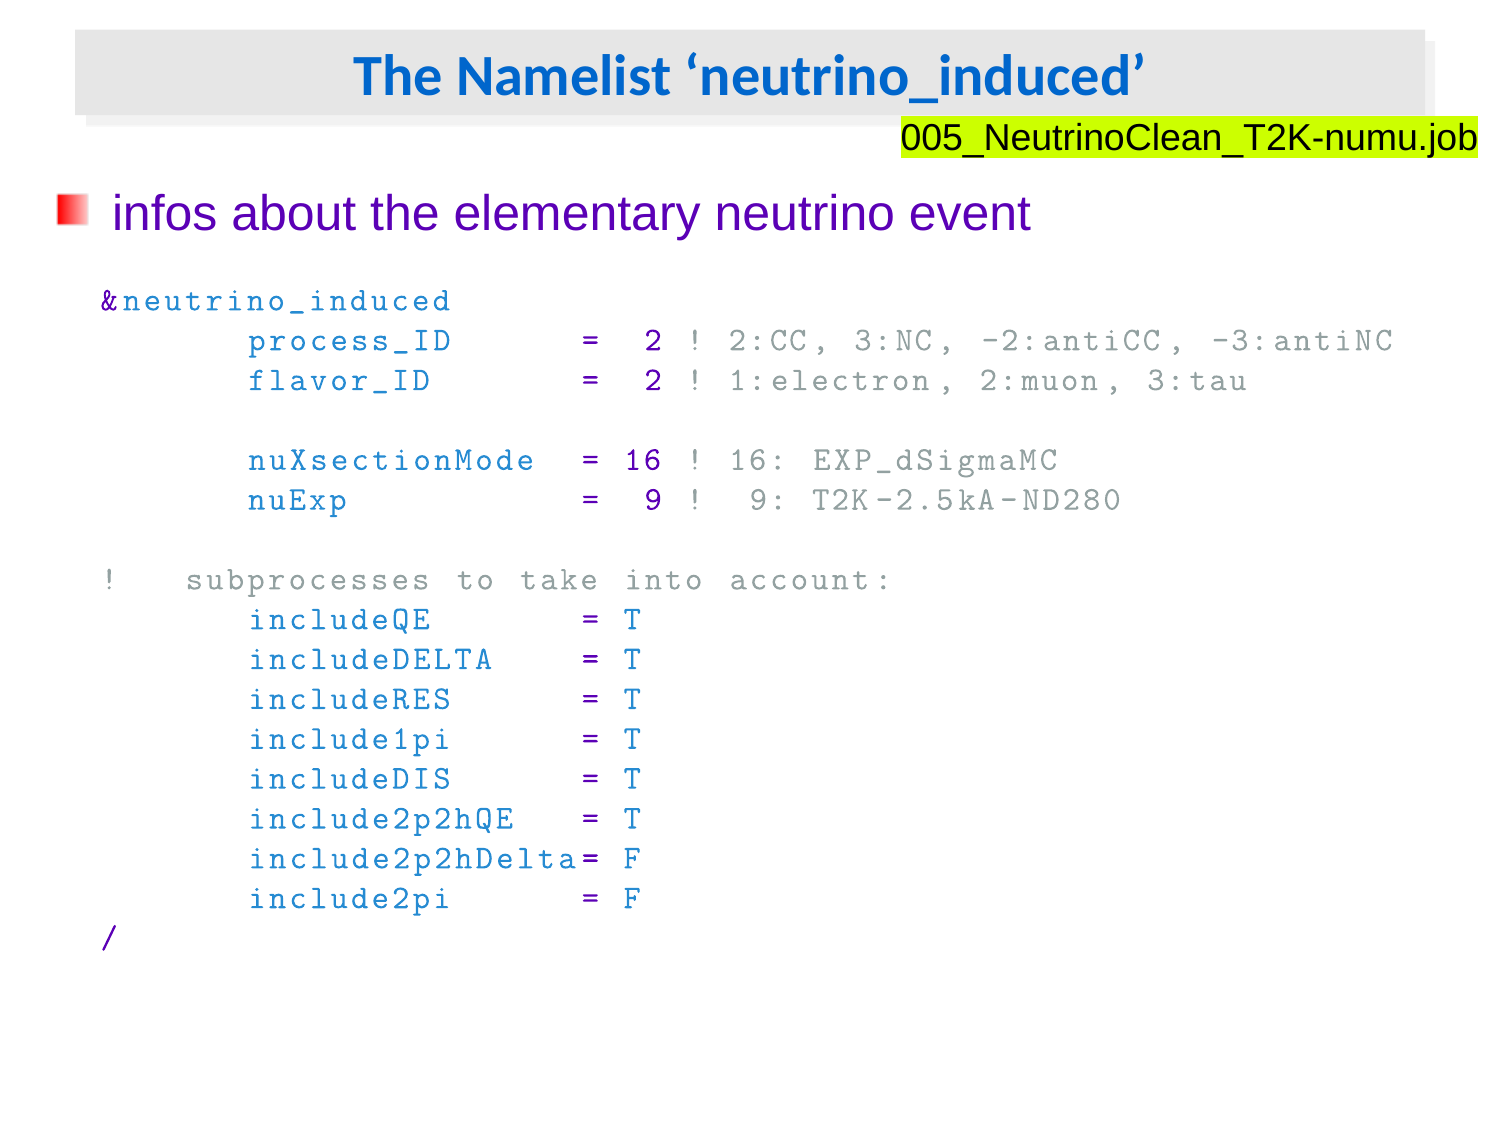

# The Namelist ‘neutrino_induced’
005_NeutrinoClean_T2K-numu.job
infos about the elementary neutrino event